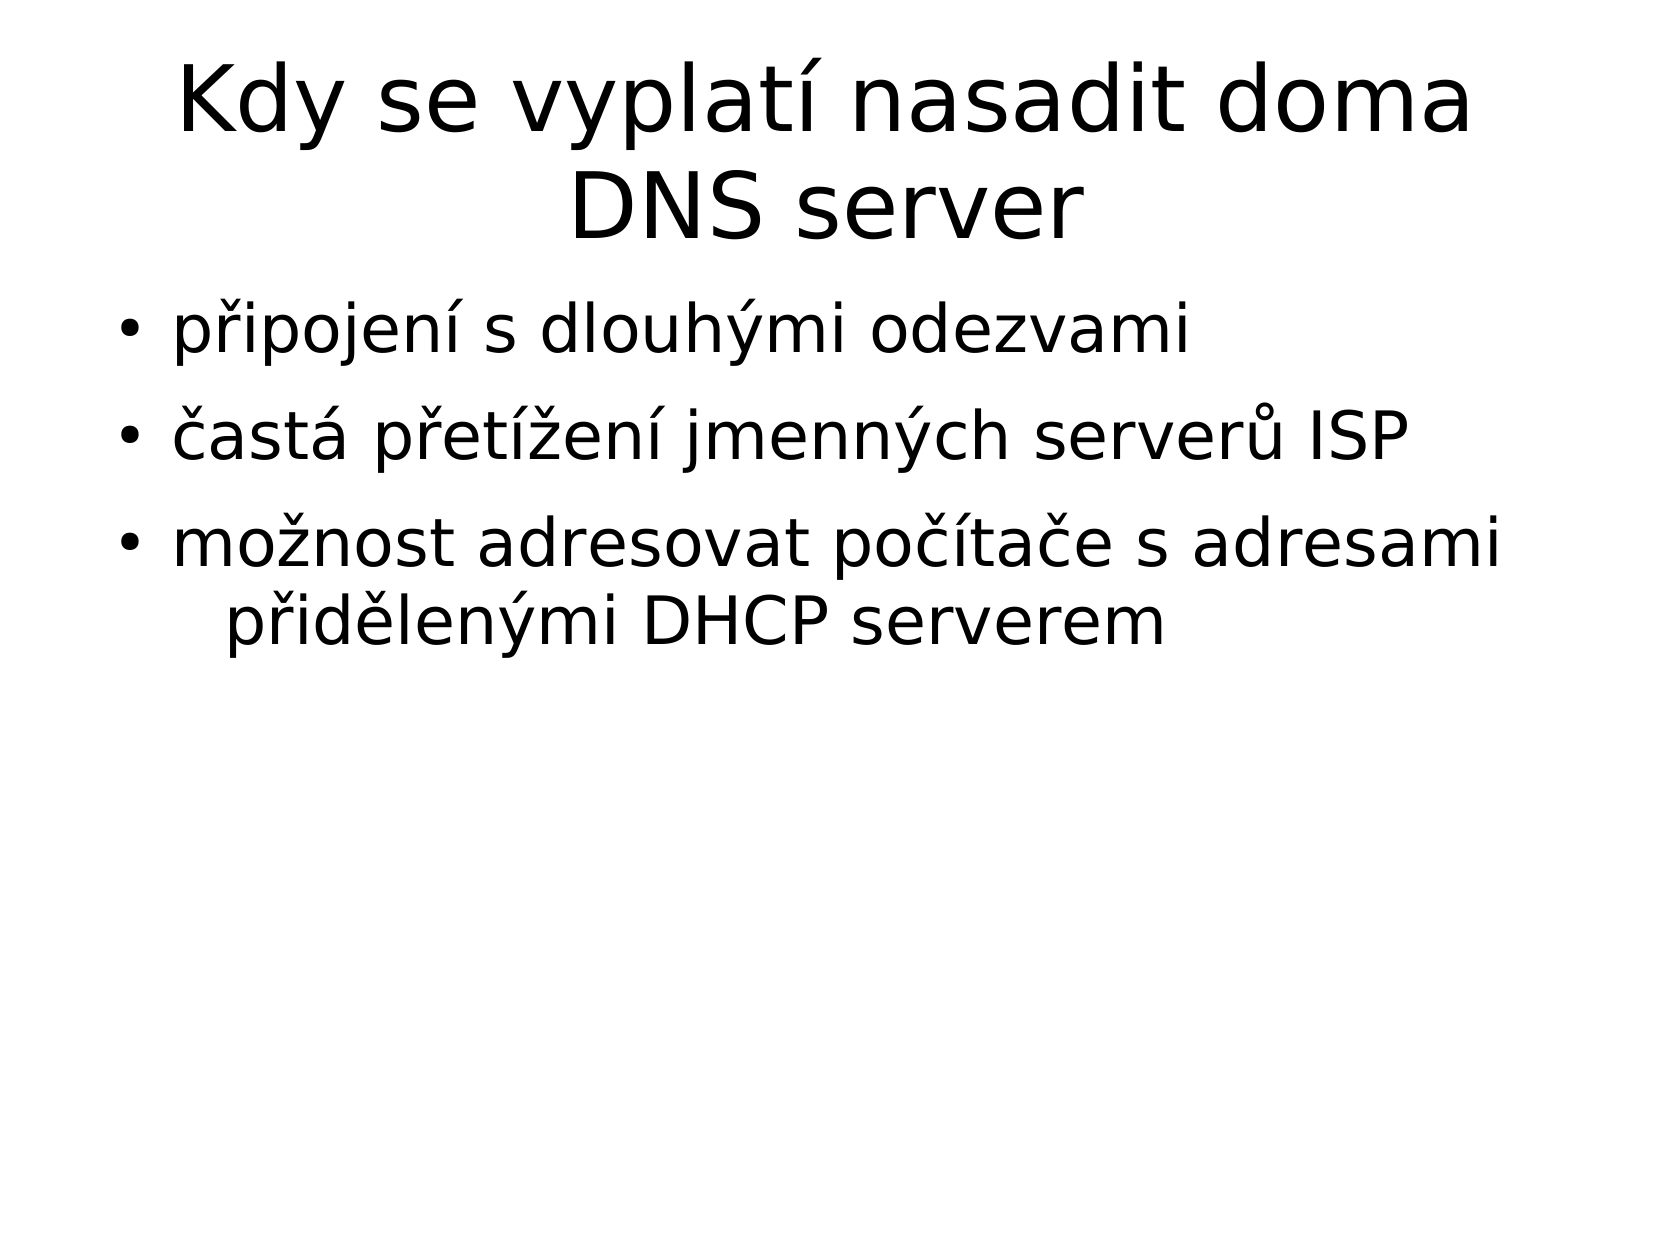

# Kdy se vyplatí nasadit doma DNS server
připojení s dlouhými odezvami
častá přetížení jmenných serverů ISP
možnost adresovat počítače s adresami přidělenými DHCP serverem